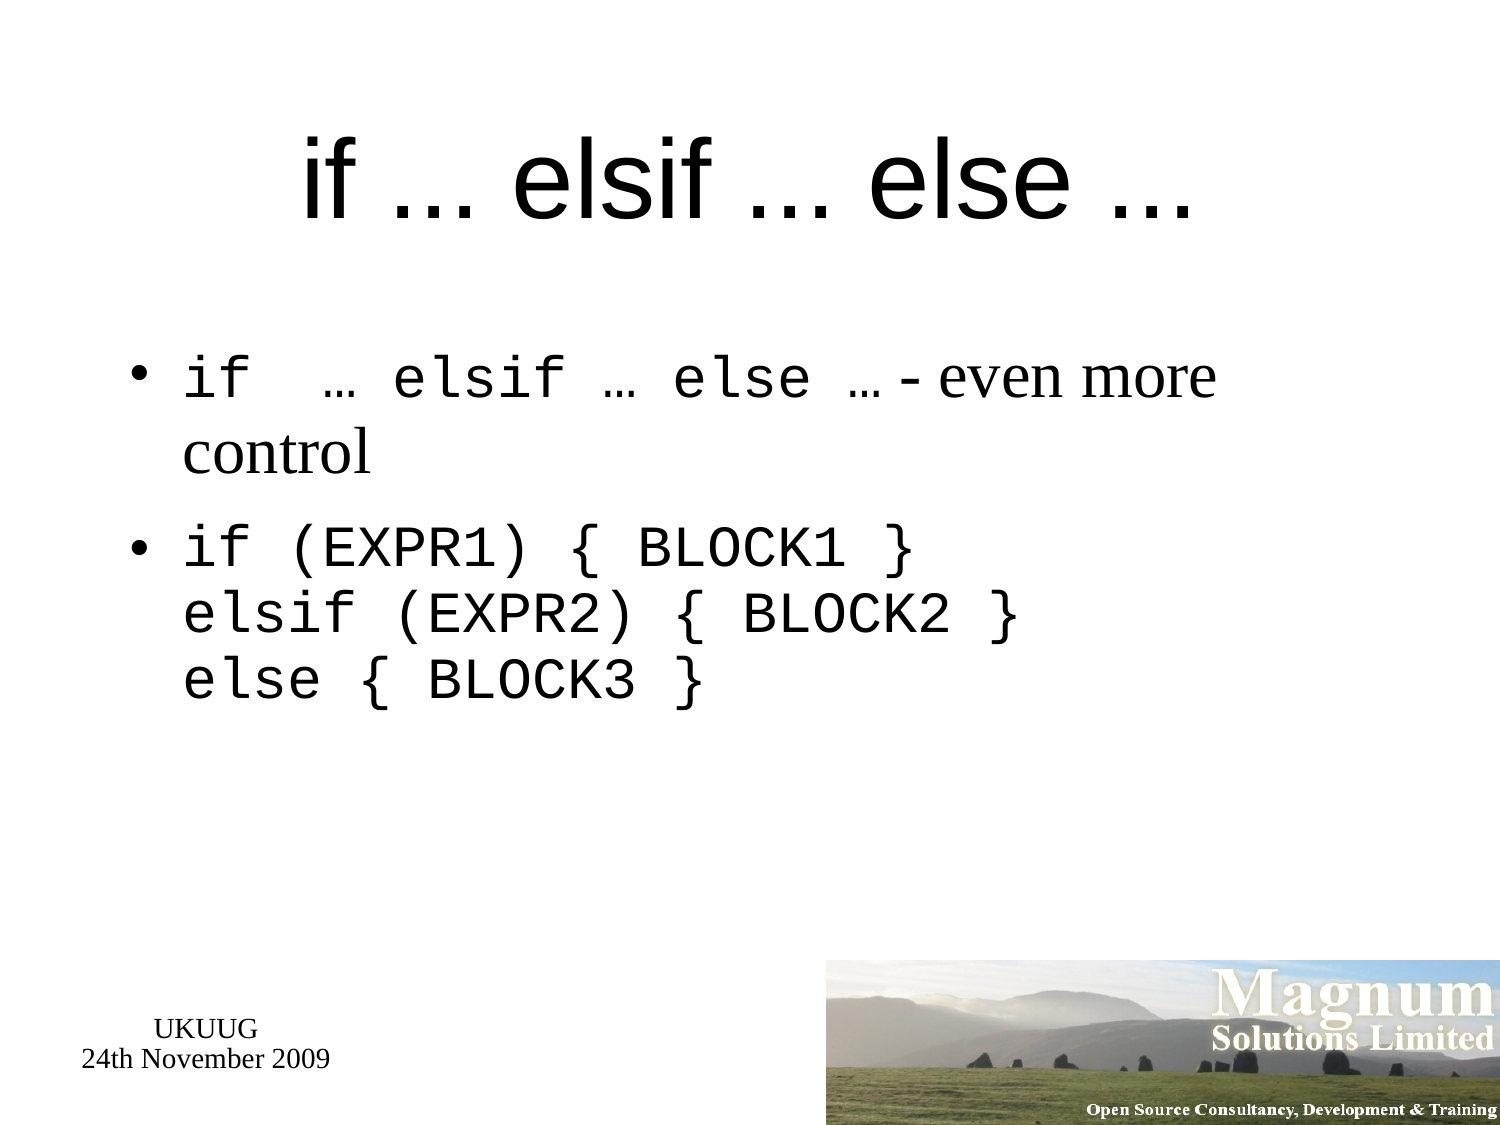

# if ... elsif ... else ...
if … elsif … else … - even more control
if (EXPR1) { BLOCK1 }
elsif (EXPR2) { BLOCK2 }
else { BLOCK3 }
90